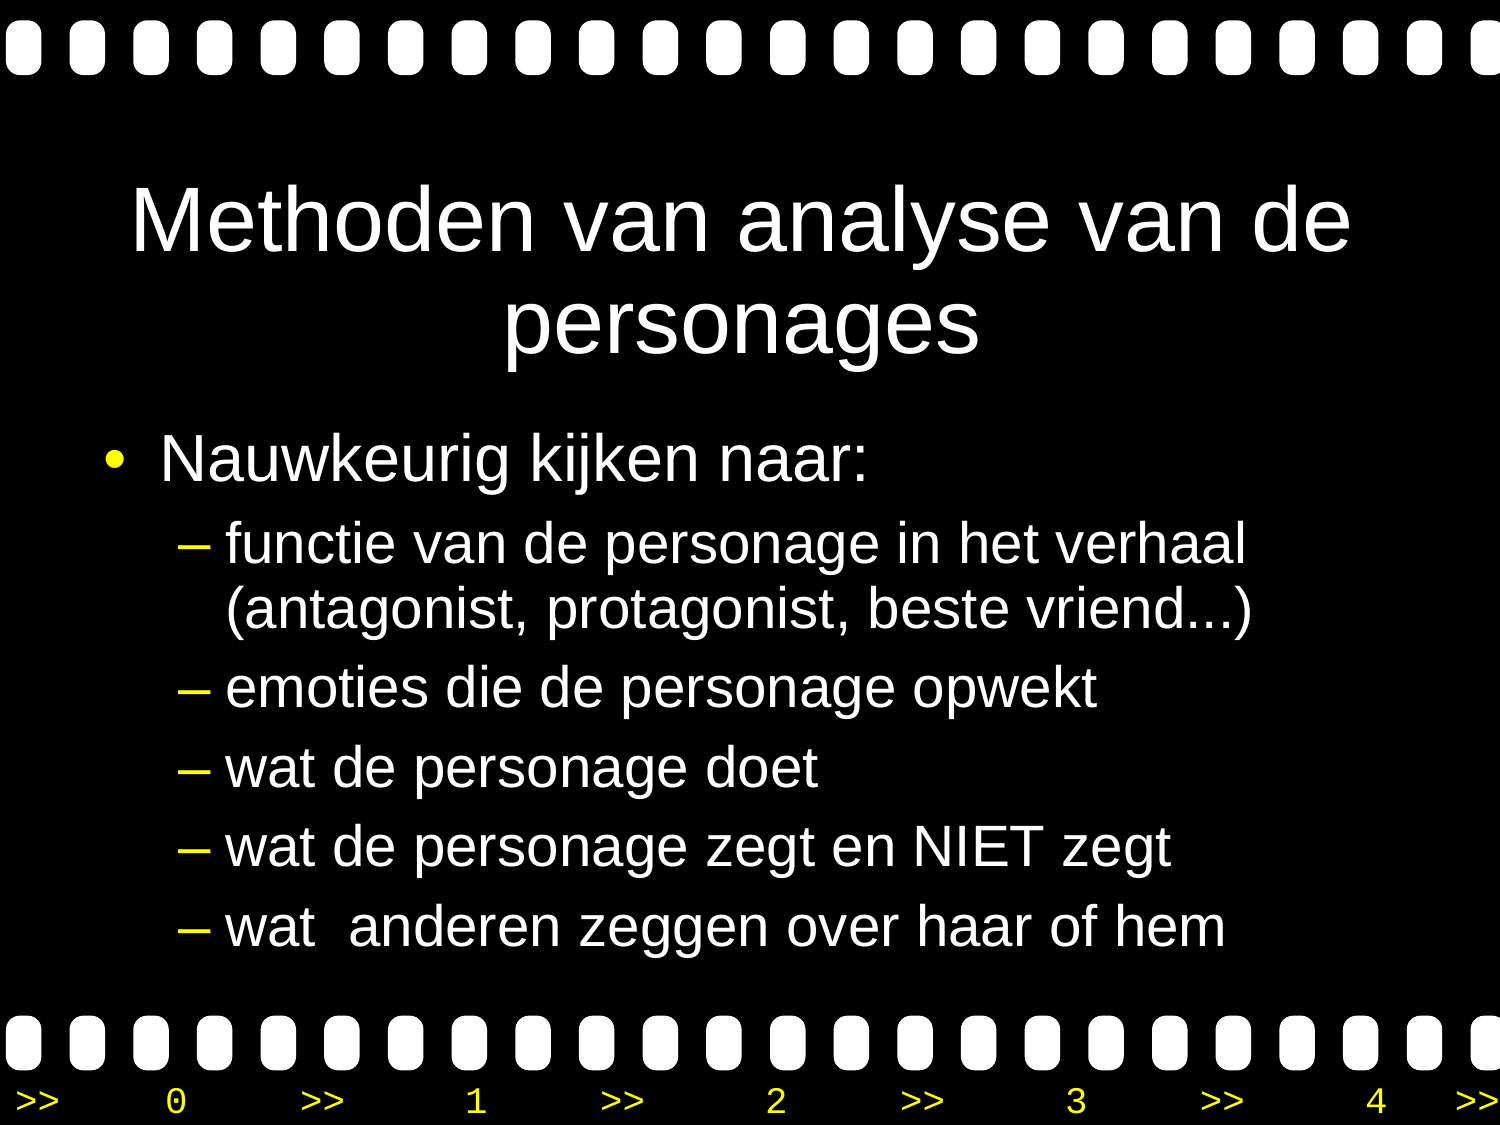

# Methoden van analyse van de personages
Nauwkeurig kijken naar:
functie van de personage in het verhaal (antagonist, protagonist, beste vriend...)
emoties die de personage opwekt
wat de personage doet
wat de personage zegt en NIET zegt
wat anderen zeggen over haar of hem